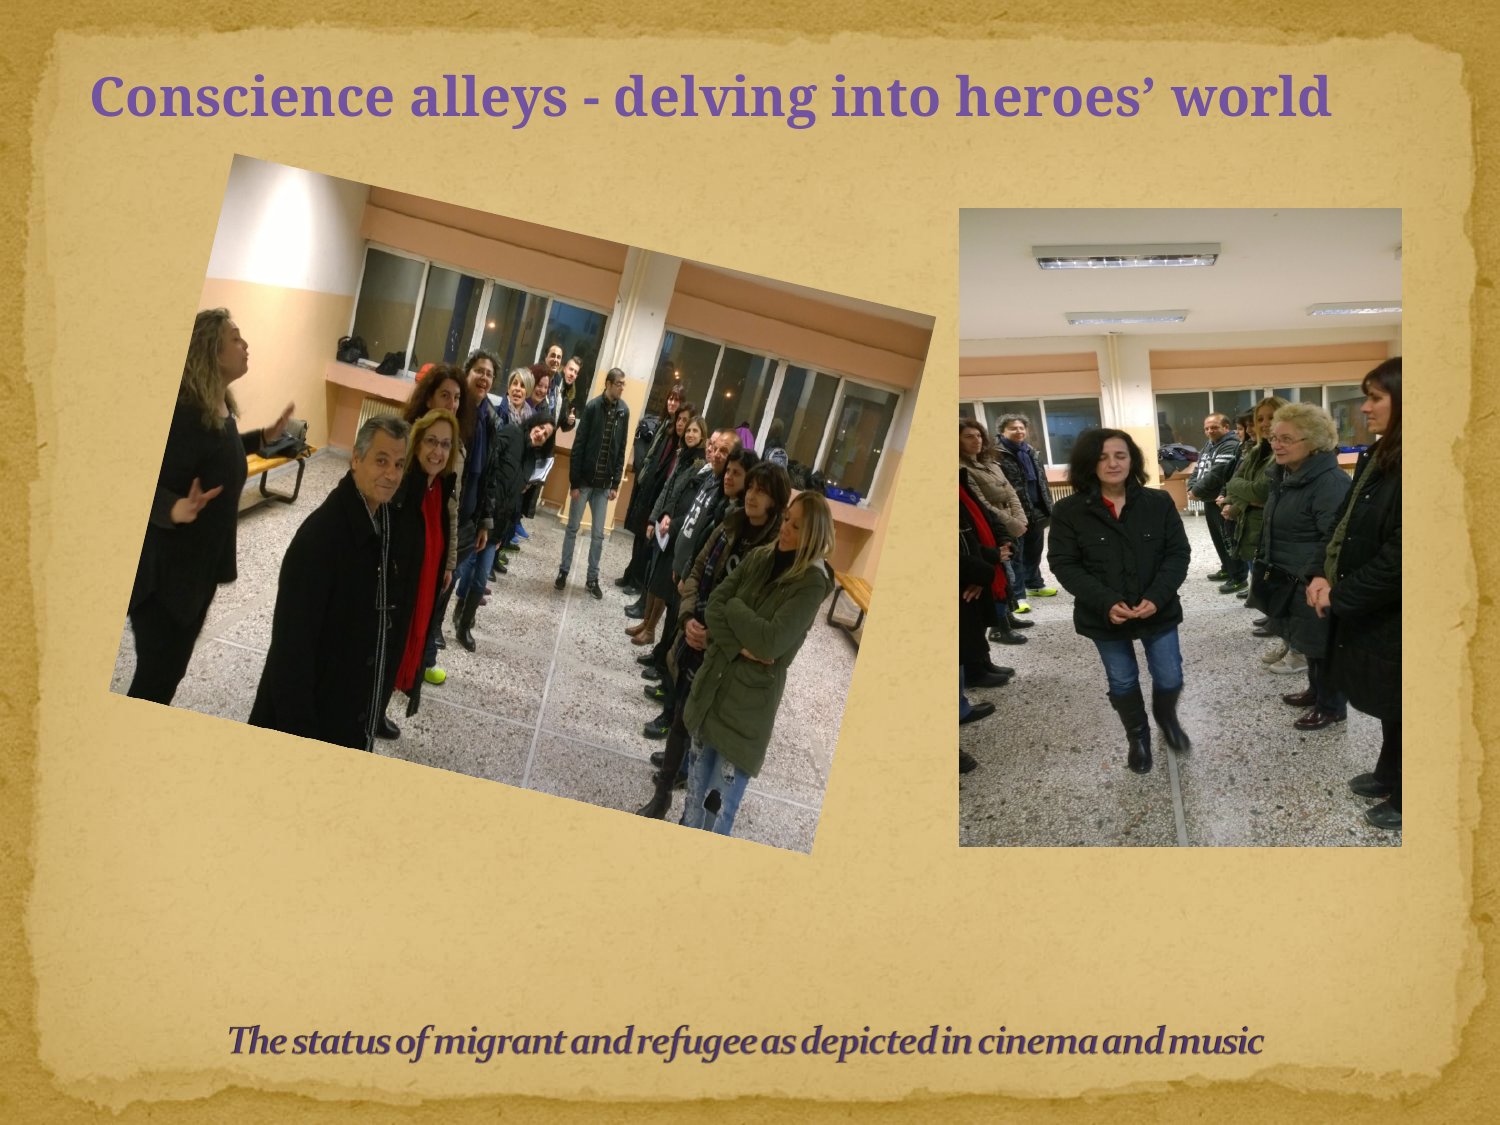

Conscience alleys - delving into heroes’ world